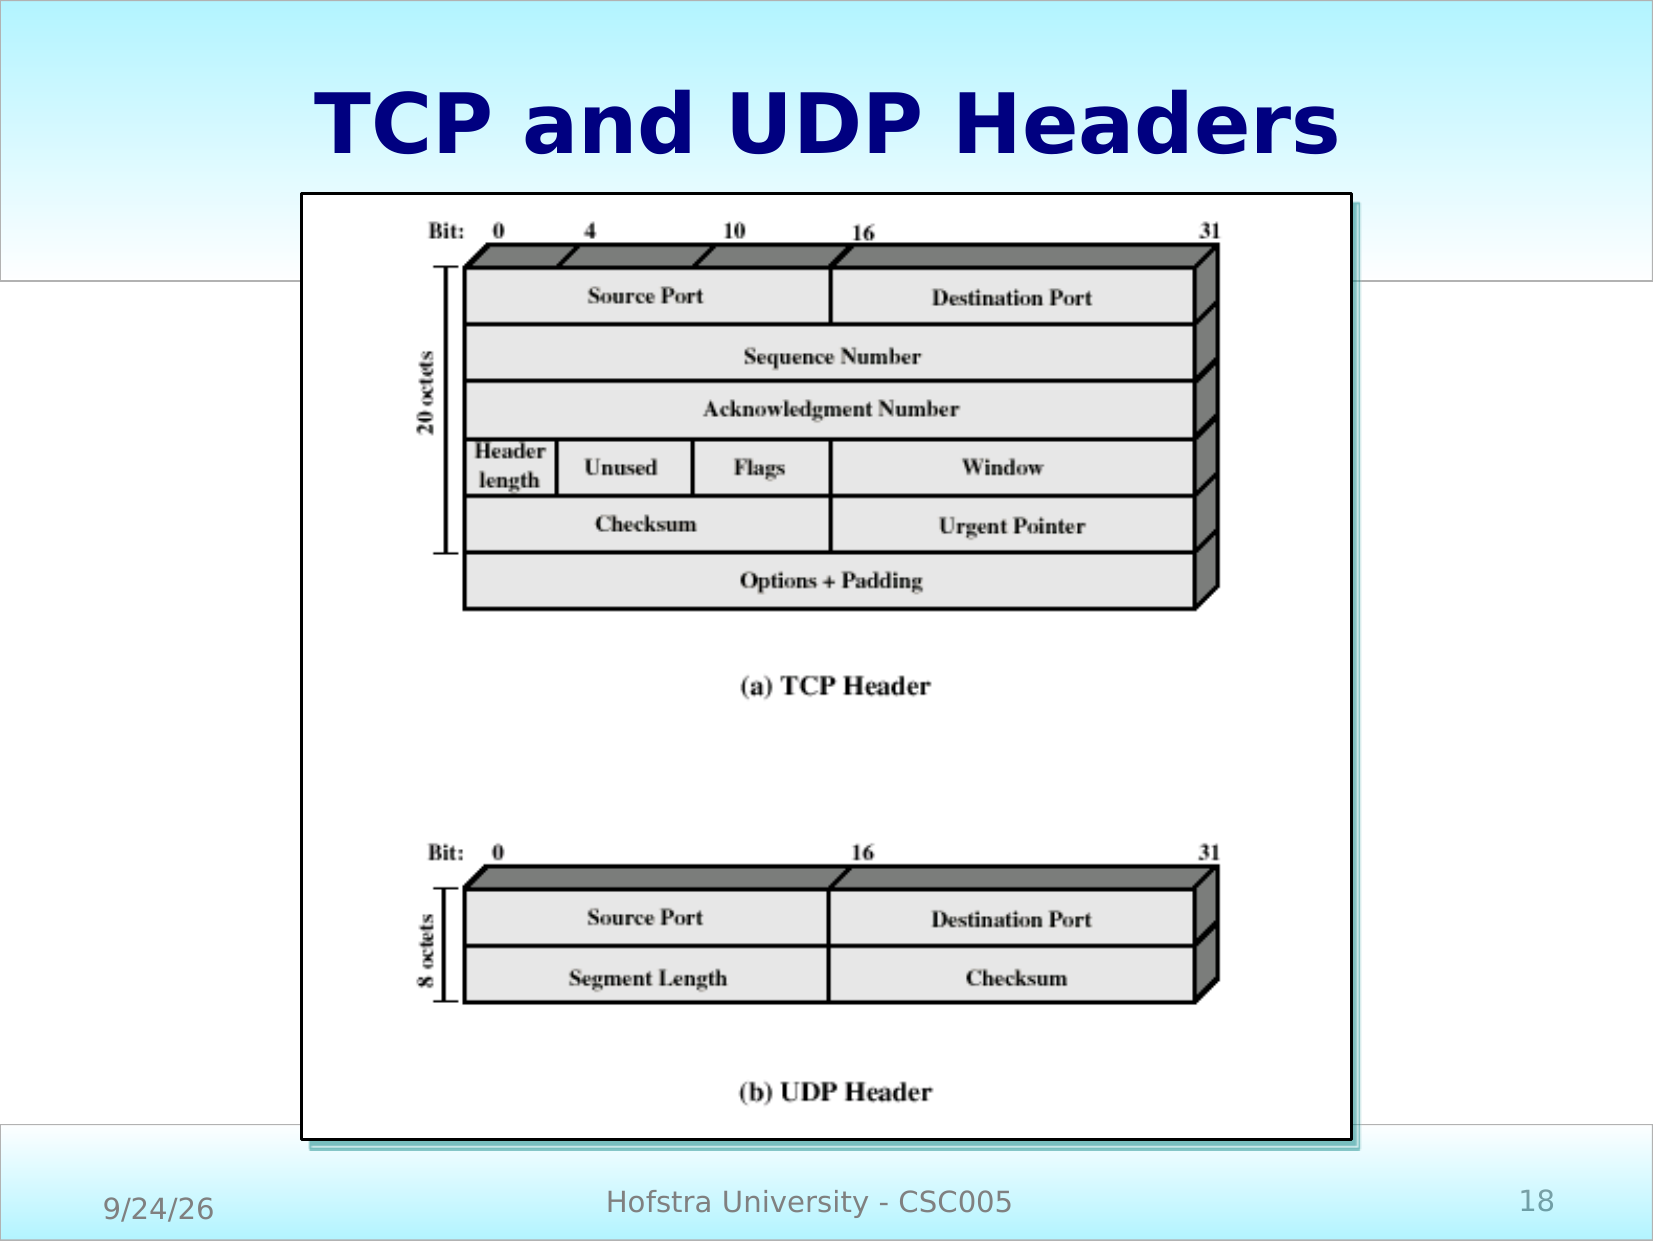

# TCP and UDP Headers
18
Hofstra University - CSC005